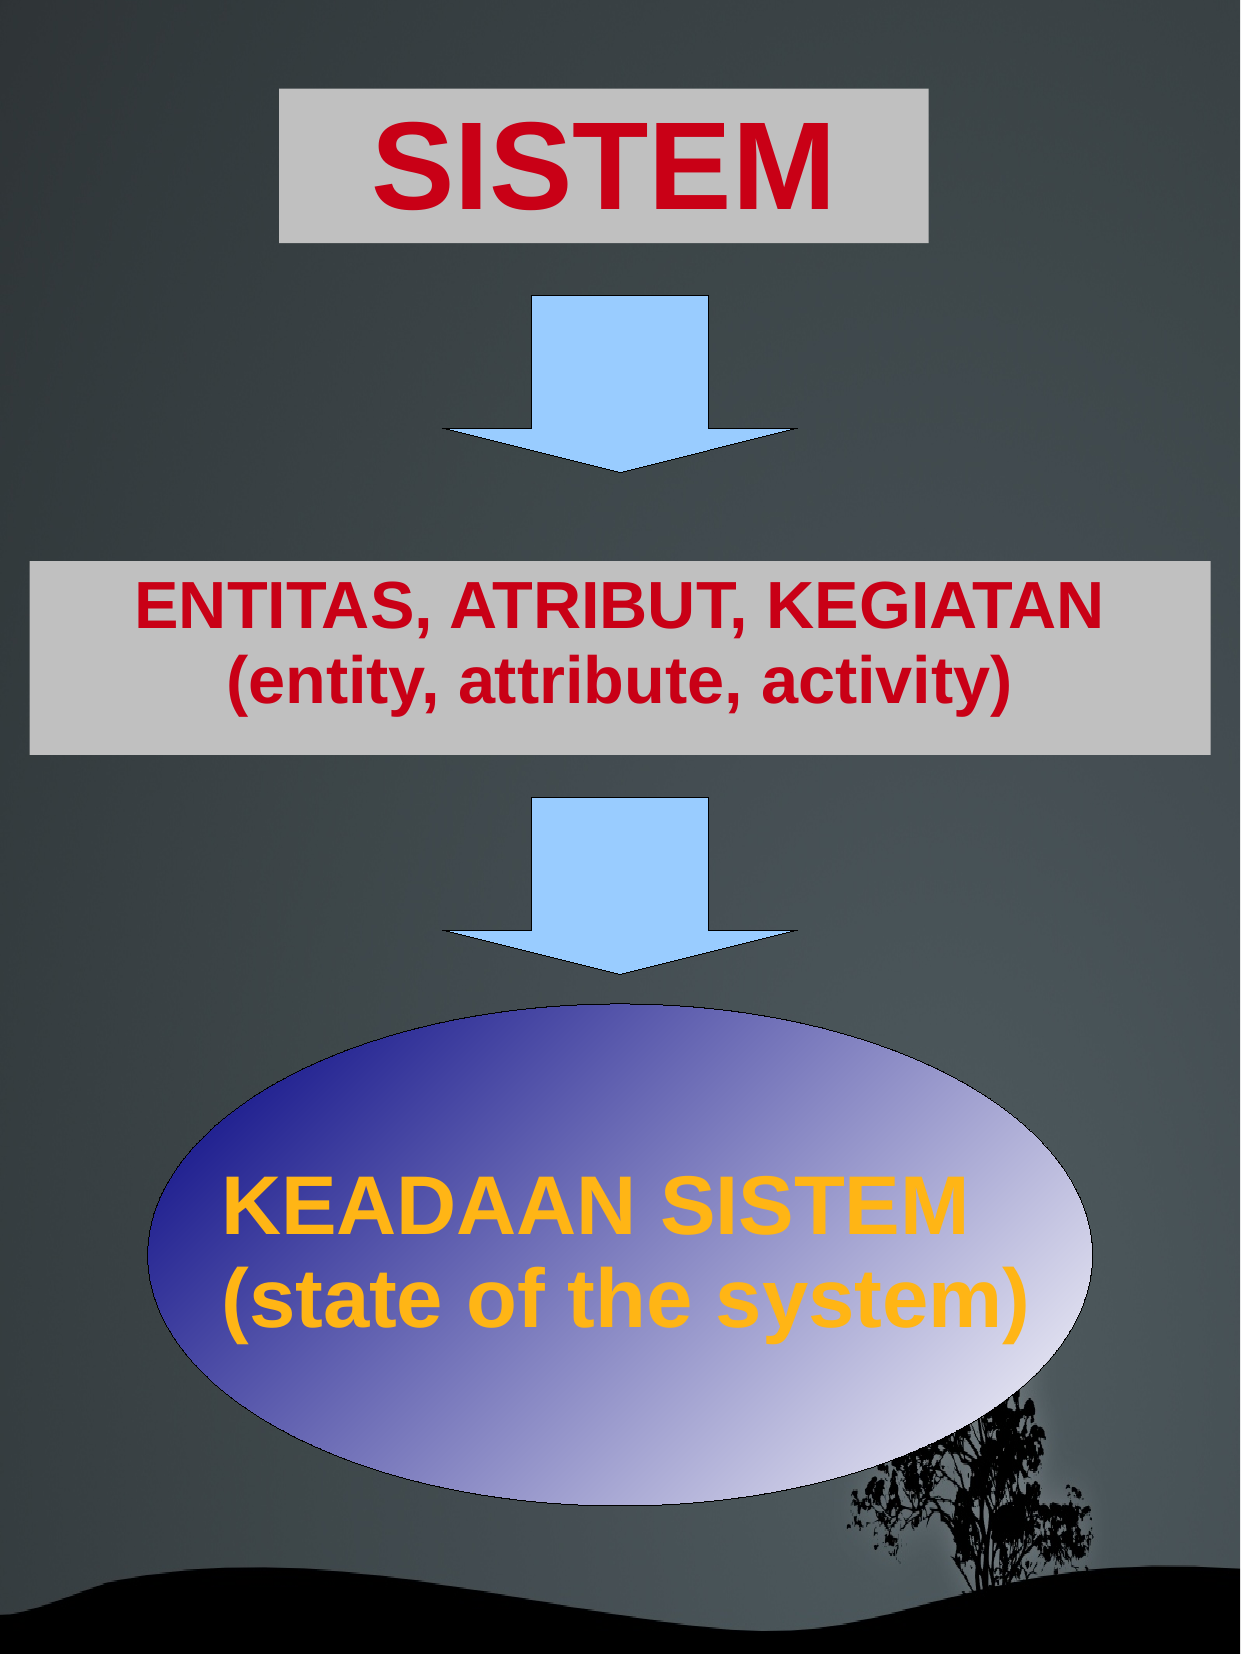

SISTEM
ENTITAS, ATRIBUT, KEGIATAN
(entity, attribute, activity)
KEADAAN SISTEM
(state of the system)